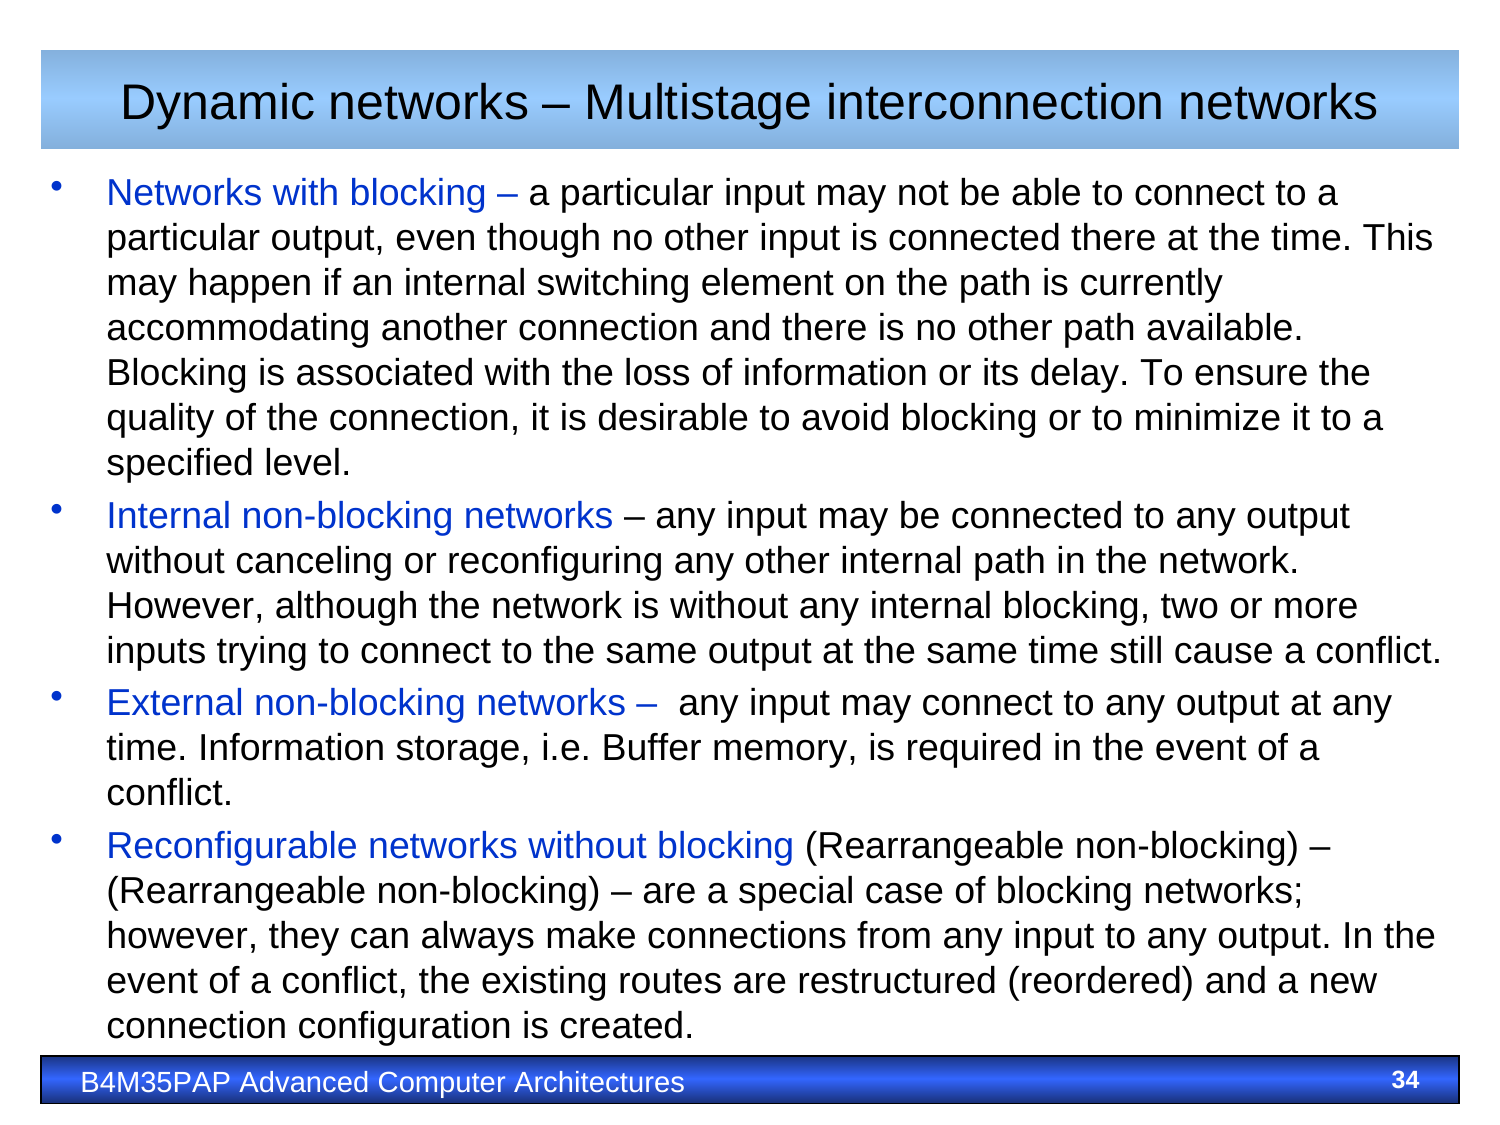

# Dynamic networks – Multistage interconnection networks
Networks with blocking – a particular input may not be able to connect to a particular output, even though no other input is connected there at the time. This may happen if an internal switching element on the path is currently accommodating another connection and there is no other path available. Blocking is associated with the loss of information or its delay. To ensure the quality of the connection, it is desirable to avoid blocking or to minimize it to a specified level.
Internal non-blocking networks – any input may be connected to any output without canceling or reconfiguring any other internal path in the network. However, although the network is without any internal blocking, two or more inputs trying to connect to the same output at the same time still cause a conflict.
External non-blocking networks – any input may connect to any output at any time. Information storage, i.e. Buffer memory, is required in the event of a conflict.
Reconfigurable networks without blocking (Rearrangeable non-blocking) – (Rearrangeable non-blocking) – are a special case of blocking networks; however, they can always make connections from any input to any output. In the event of a conflict, the existing routes are restructured (reordered) and a new connection configuration is created.